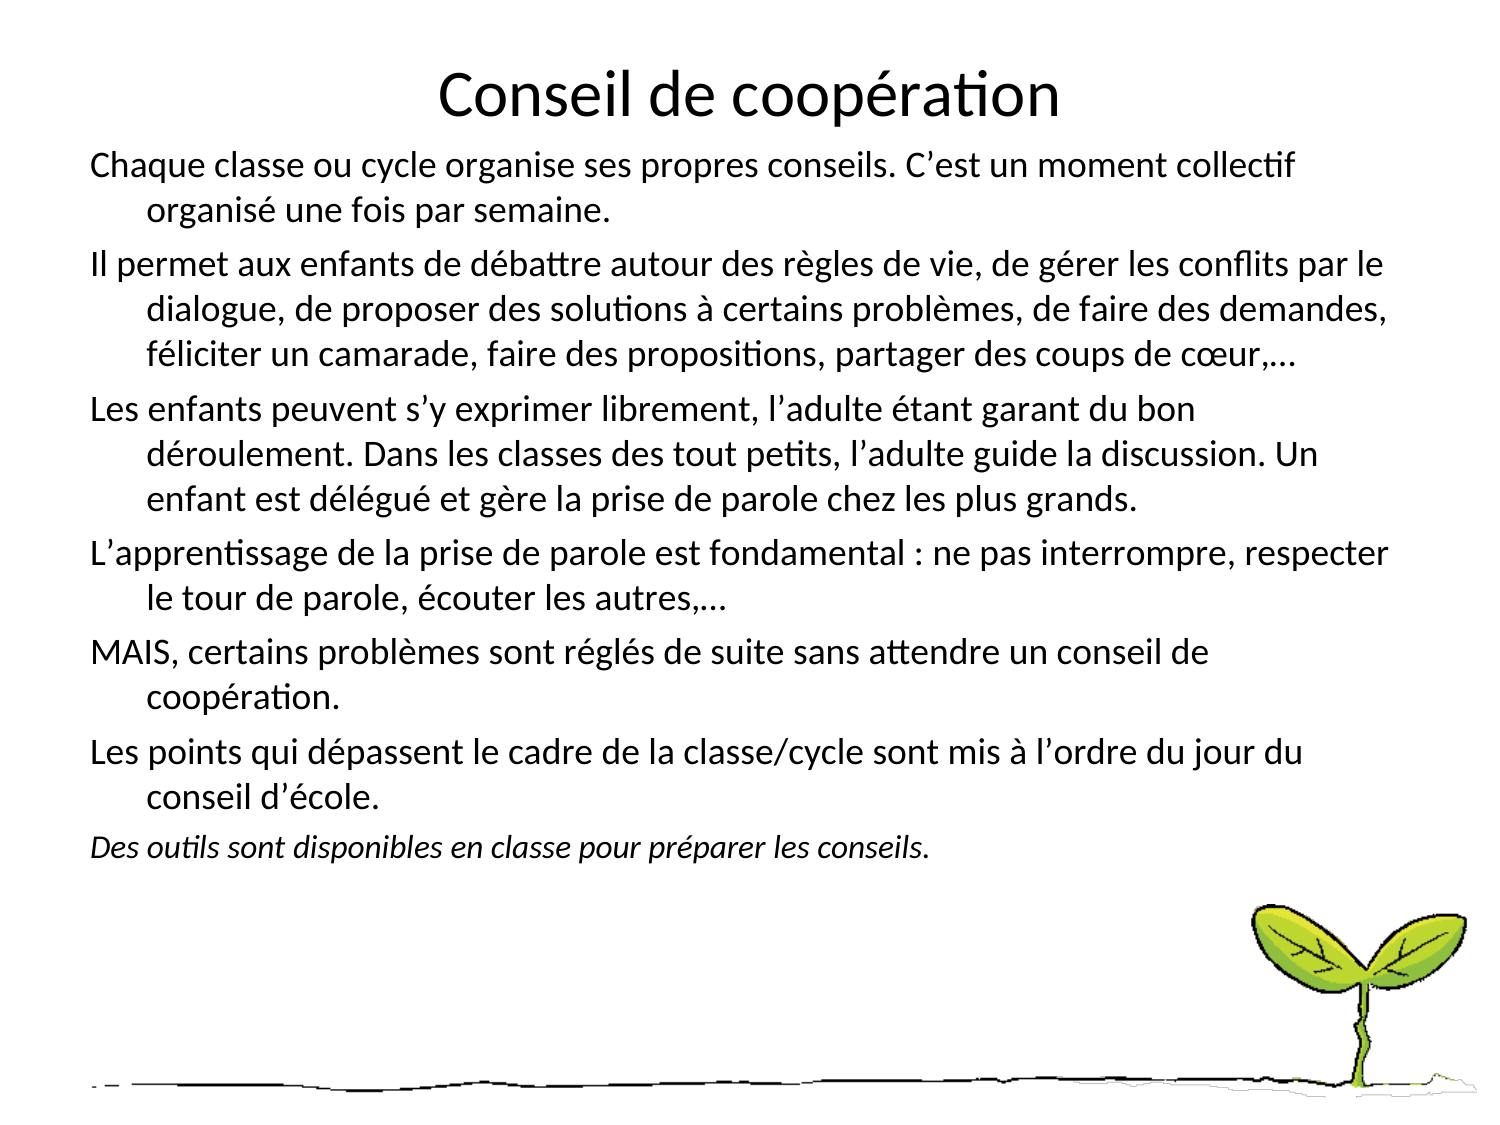

# Conseil de coopération
Chaque classe ou cycle organise ses propres conseils. C’est un moment collectif organisé une fois par semaine.
Il permet aux enfants de débattre autour des règles de vie, de gérer les conflits par le dialogue, de proposer des solutions à certains problèmes, de faire des demandes, féliciter un camarade, faire des propositions, partager des coups de cœur,…
Les enfants peuvent s’y exprimer librement, l’adulte étant garant du bon déroulement. Dans les classes des tout petits, l’adulte guide la discussion. Un enfant est délégué et gère la prise de parole chez les plus grands.
L’apprentissage de la prise de parole est fondamental : ne pas interrompre, respecter le tour de parole, écouter les autres,…
MAIS, certains problèmes sont réglés de suite sans attendre un conseil de coopération.
Les points qui dépassent le cadre de la classe/cycle sont mis à l’ordre du jour du conseil d’école.
Des outils sont disponibles en classe pour préparer les conseils.